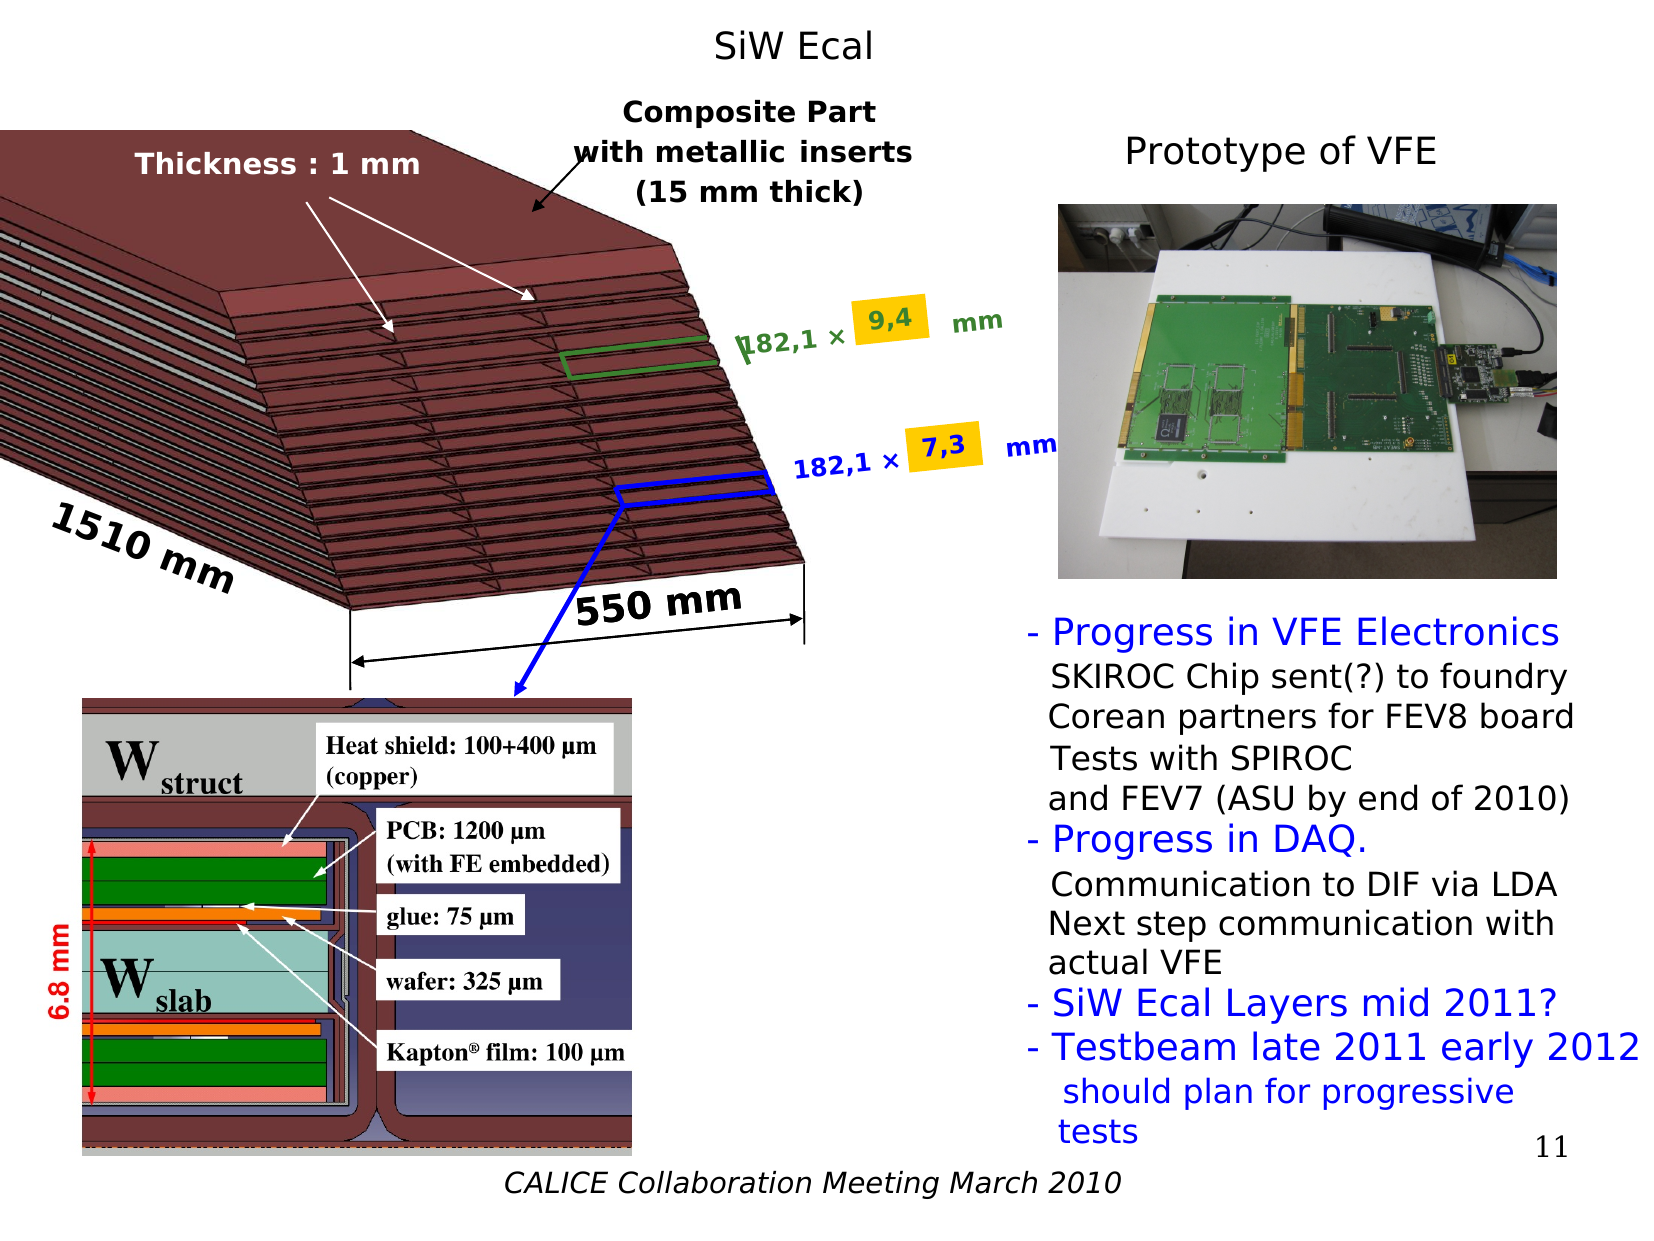

SiW Ecal
Composite Part
with metallic inserts
(15 mm thick)‏
Prototype of VFE
Thickness : 1 mm
FEV5
9,4
182,1 × mm
7,3
182,1 × mm
1510 mm
550 mm
550 mm
- Progress in VFE Electronics
 SKIROC Chip sent(?) to foundry
 Corean partners for FEV8 board
 Tests with SPIROC
 and FEV7 (ASU by end of 2010)
- Progress in DAQ.
 Communication to DIF via LDA
 Next step communication with
 actual VFE
- SiW Ecal Layers mid 2011?
- Testbeam late 2011 early 2012
 should plan for progressive
 tests
11